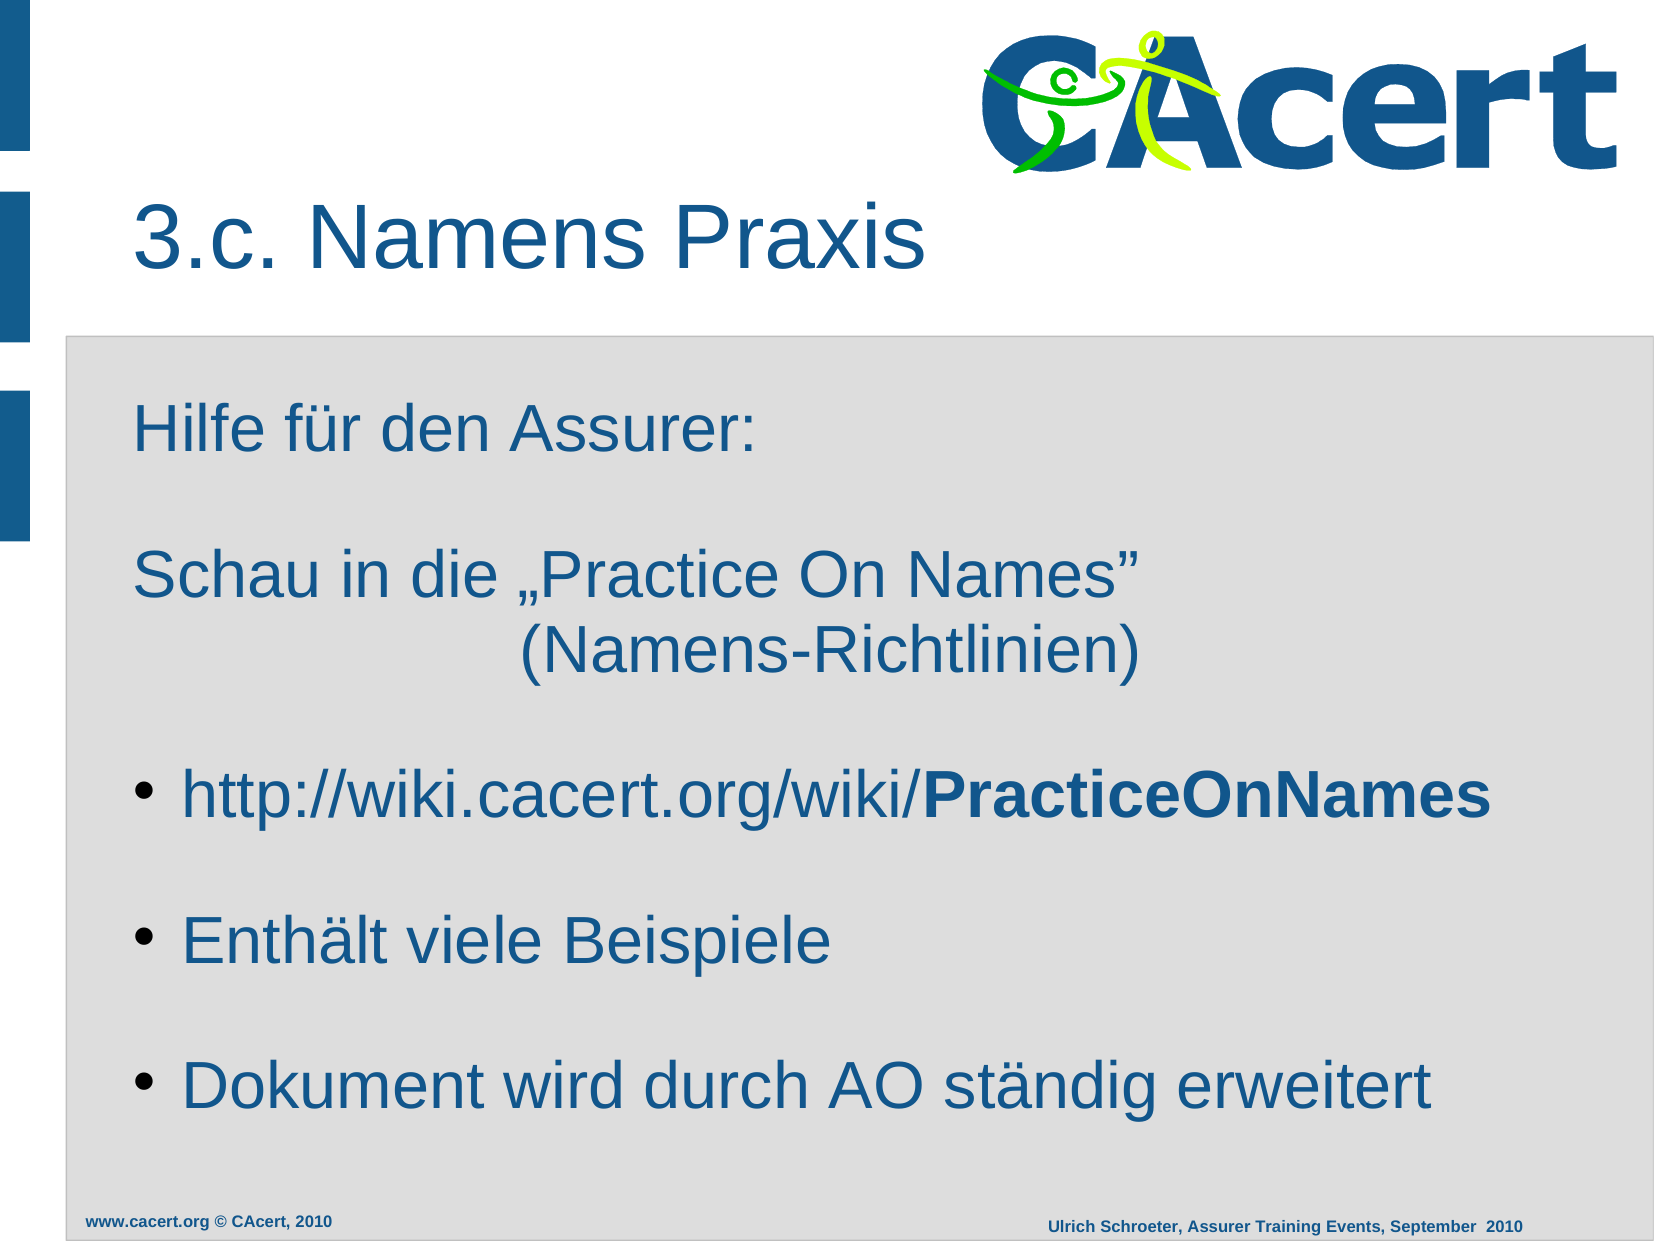

3.c. Namens Praxis
Hilfe für den Assurer:
Schau in die „Practice On Names”
					 (Namens-Richtlinien)
 http://wiki.cacert.org/wiki/PracticeOnNames
 Enthält viele Beispiele
 Dokument wird durch AO ständig erweitert